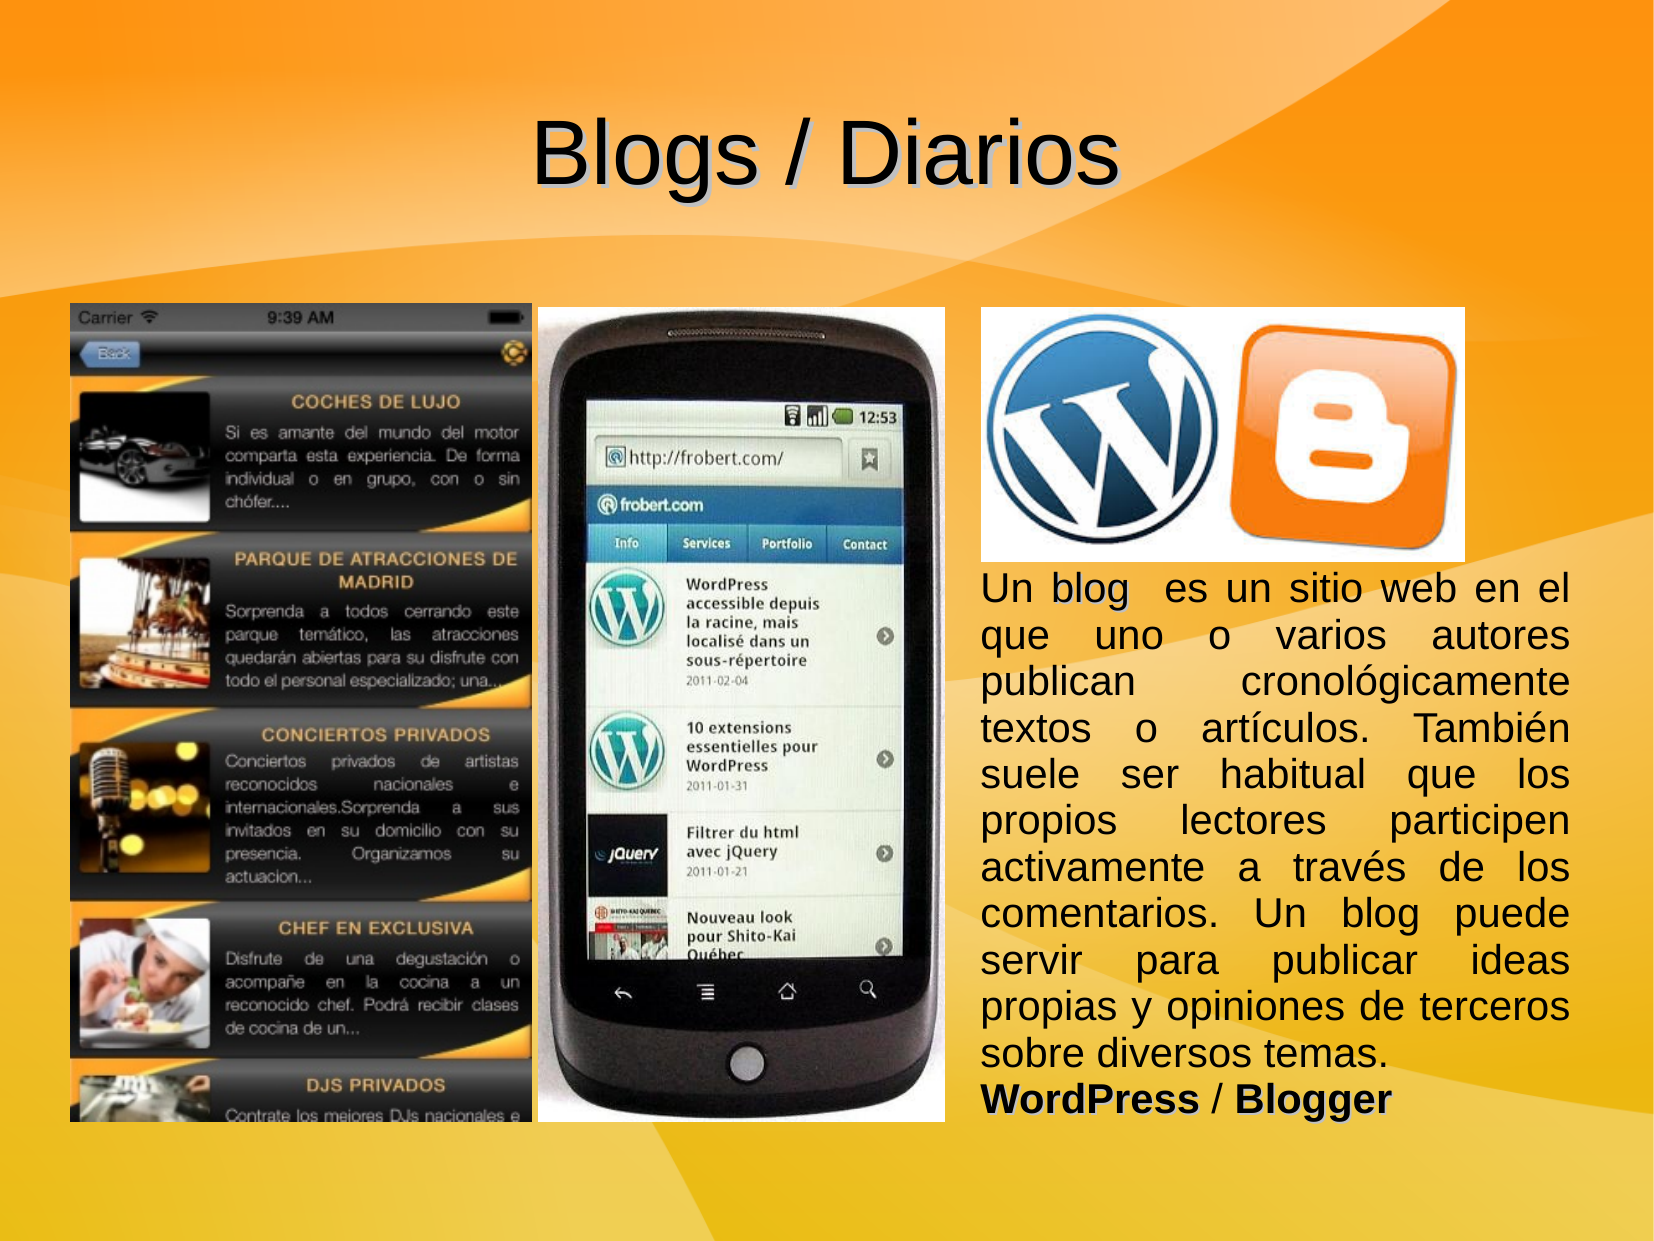

# Blogs / Diarios
Un blog es un sitio web en el que uno o varios autores publican cronológicamente textos o artículos. También suele ser habitual que los propios lectores participen activamente a través de los comentarios. Un blog puede servir para publicar ideas propias y opiniones de terceros sobre diversos temas.
WordPress / Blogger